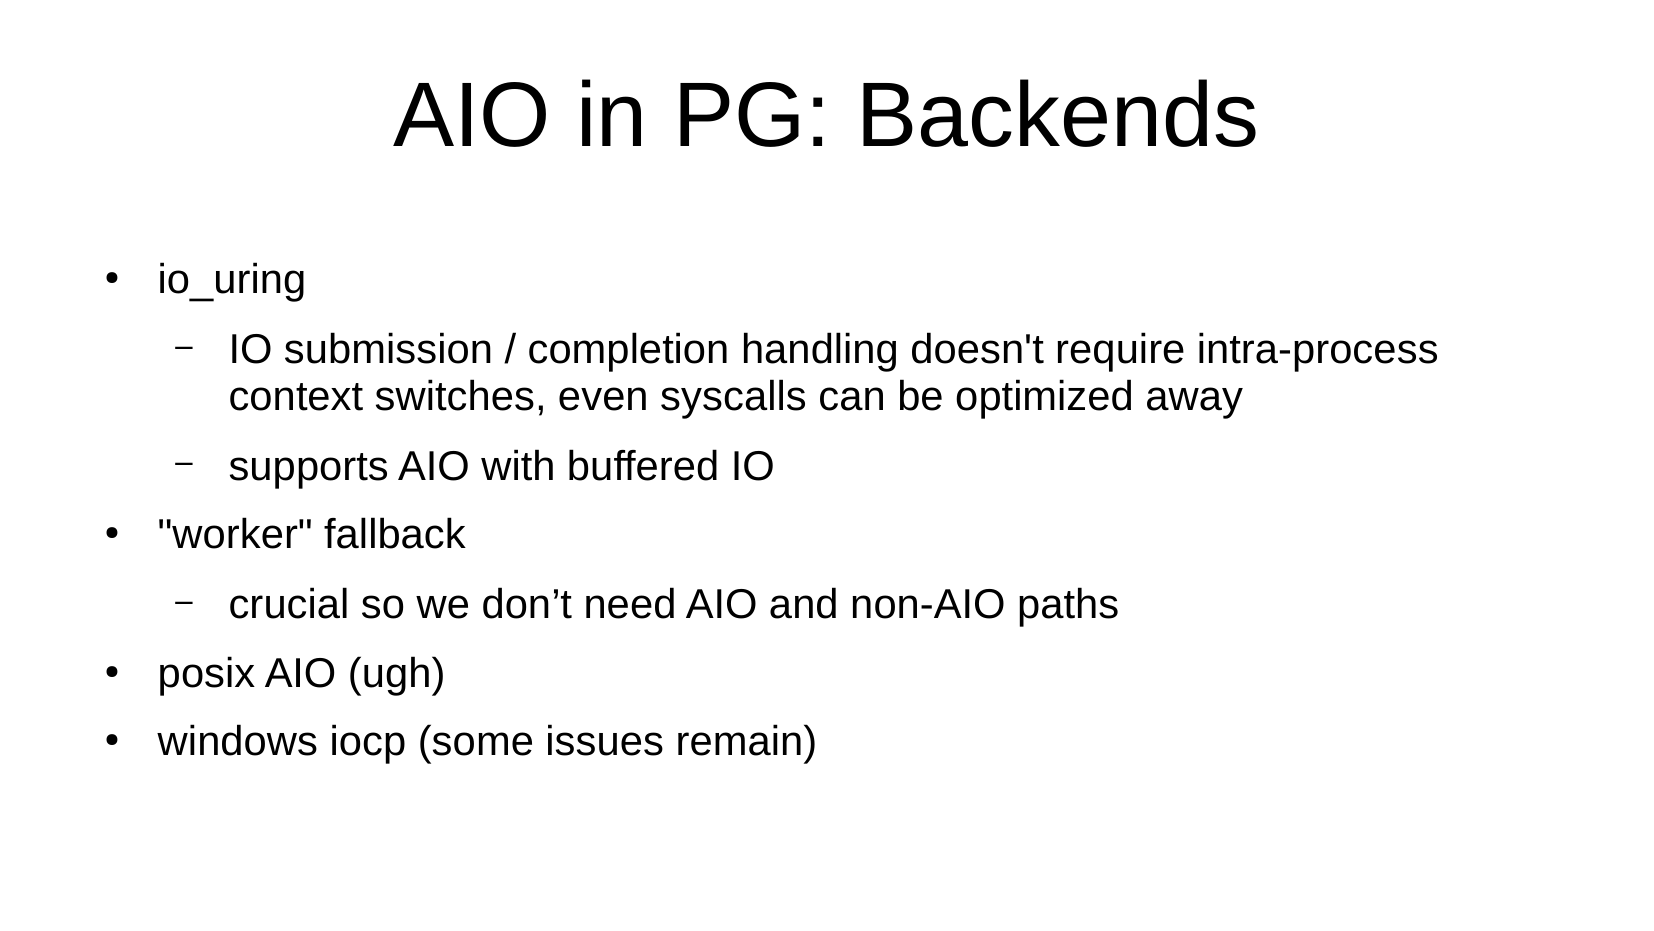

# AIO in PG: Backends
io_uring
IO submission / completion handling doesn't require intra-process context switches, even syscalls can be optimized away
supports AIO with buffered IO
"worker" fallback
crucial so we don’t need AIO and non-AIO paths
posix AIO (ugh)
windows iocp (some issues remain)